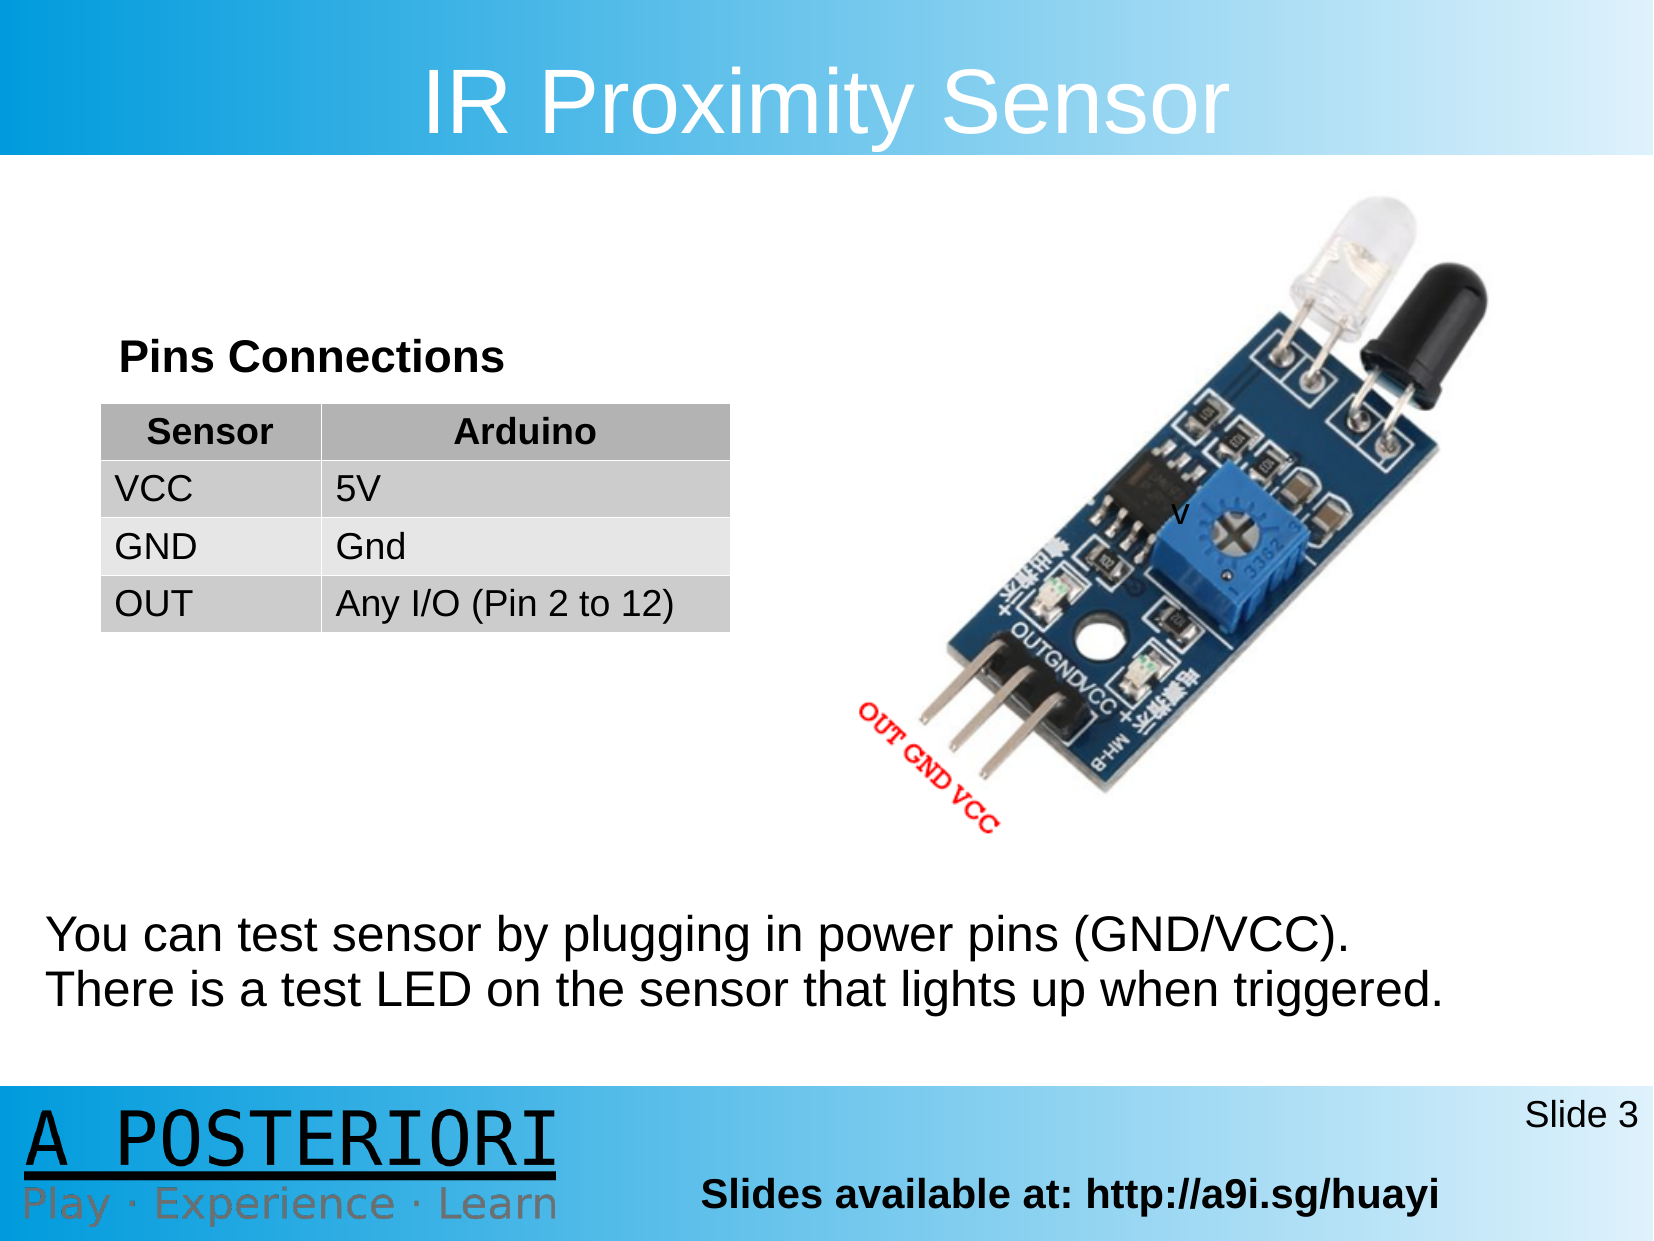

# IR Proximity Sensor
v
Pins Connections
| Sensor | Arduino |
| --- | --- |
| VCC | 5V |
| GND | Gnd |
| OUT | Any I/O (Pin 2 to 12) |
You can test sensor by plugging in power pins (GND/VCC).
There is a test LED on the sensor that lights up when triggered.